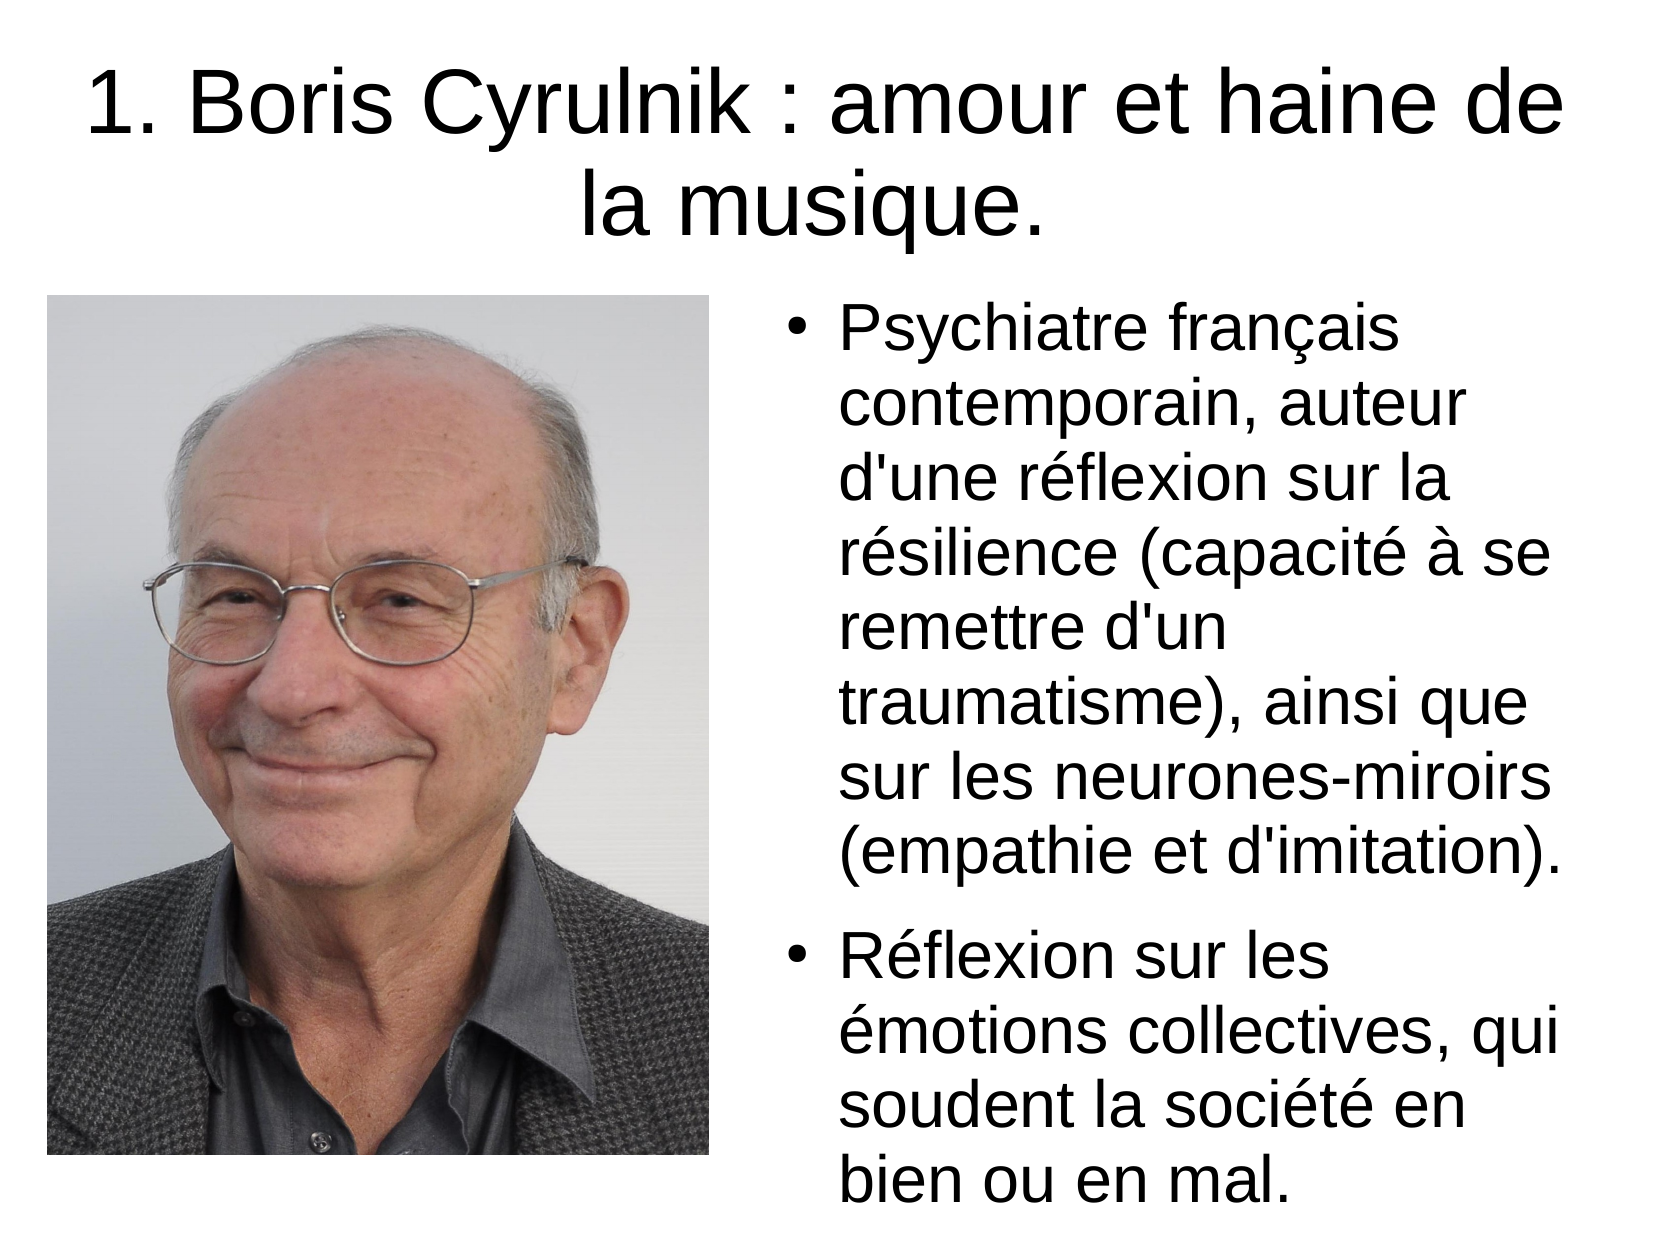

# 1. Boris Cyrulnik : amour et haine de la musique.
Psychiatre français contemporain, auteur d'une réflexion sur la résilience (capacité à se remettre d'un traumatisme), ainsi que sur les neurones-miroirs (empathie et d'imitation).
Réflexion sur les émotions collectives, qui soudent la société en bien ou en mal.